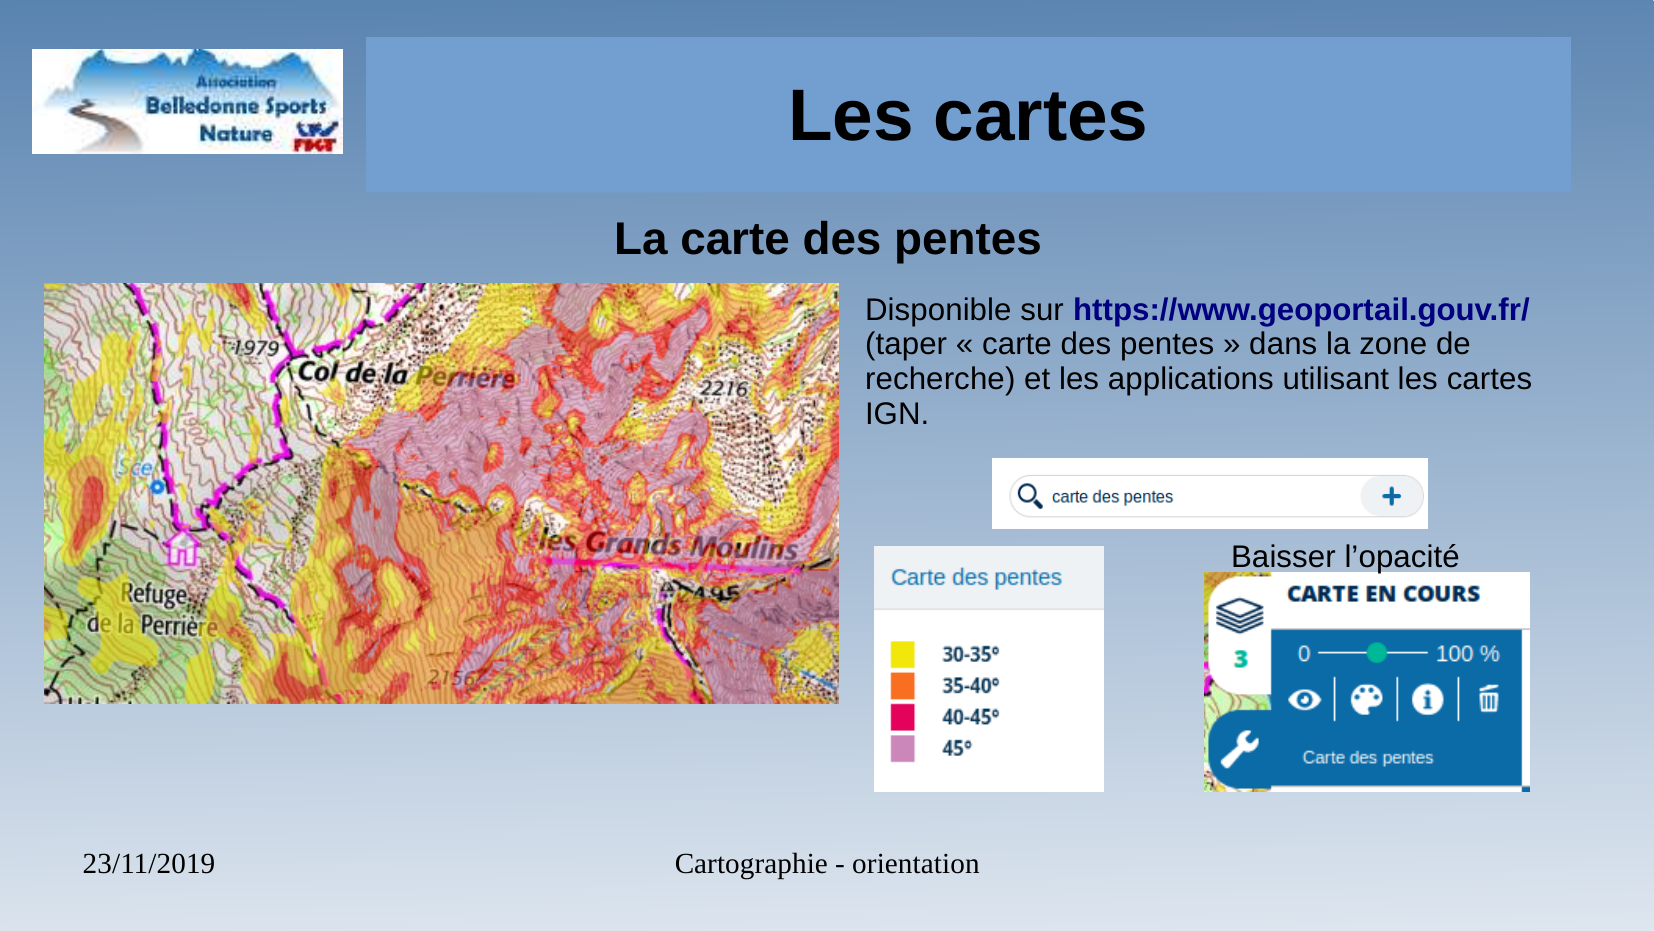

# Les cartes
La carte des pentes
Disponible sur https://www.geoportail.gouv.fr/
(taper « carte des pentes » dans la zone de recherche) et les applications utilisant les cartes IGN.
Baisser l’opacité